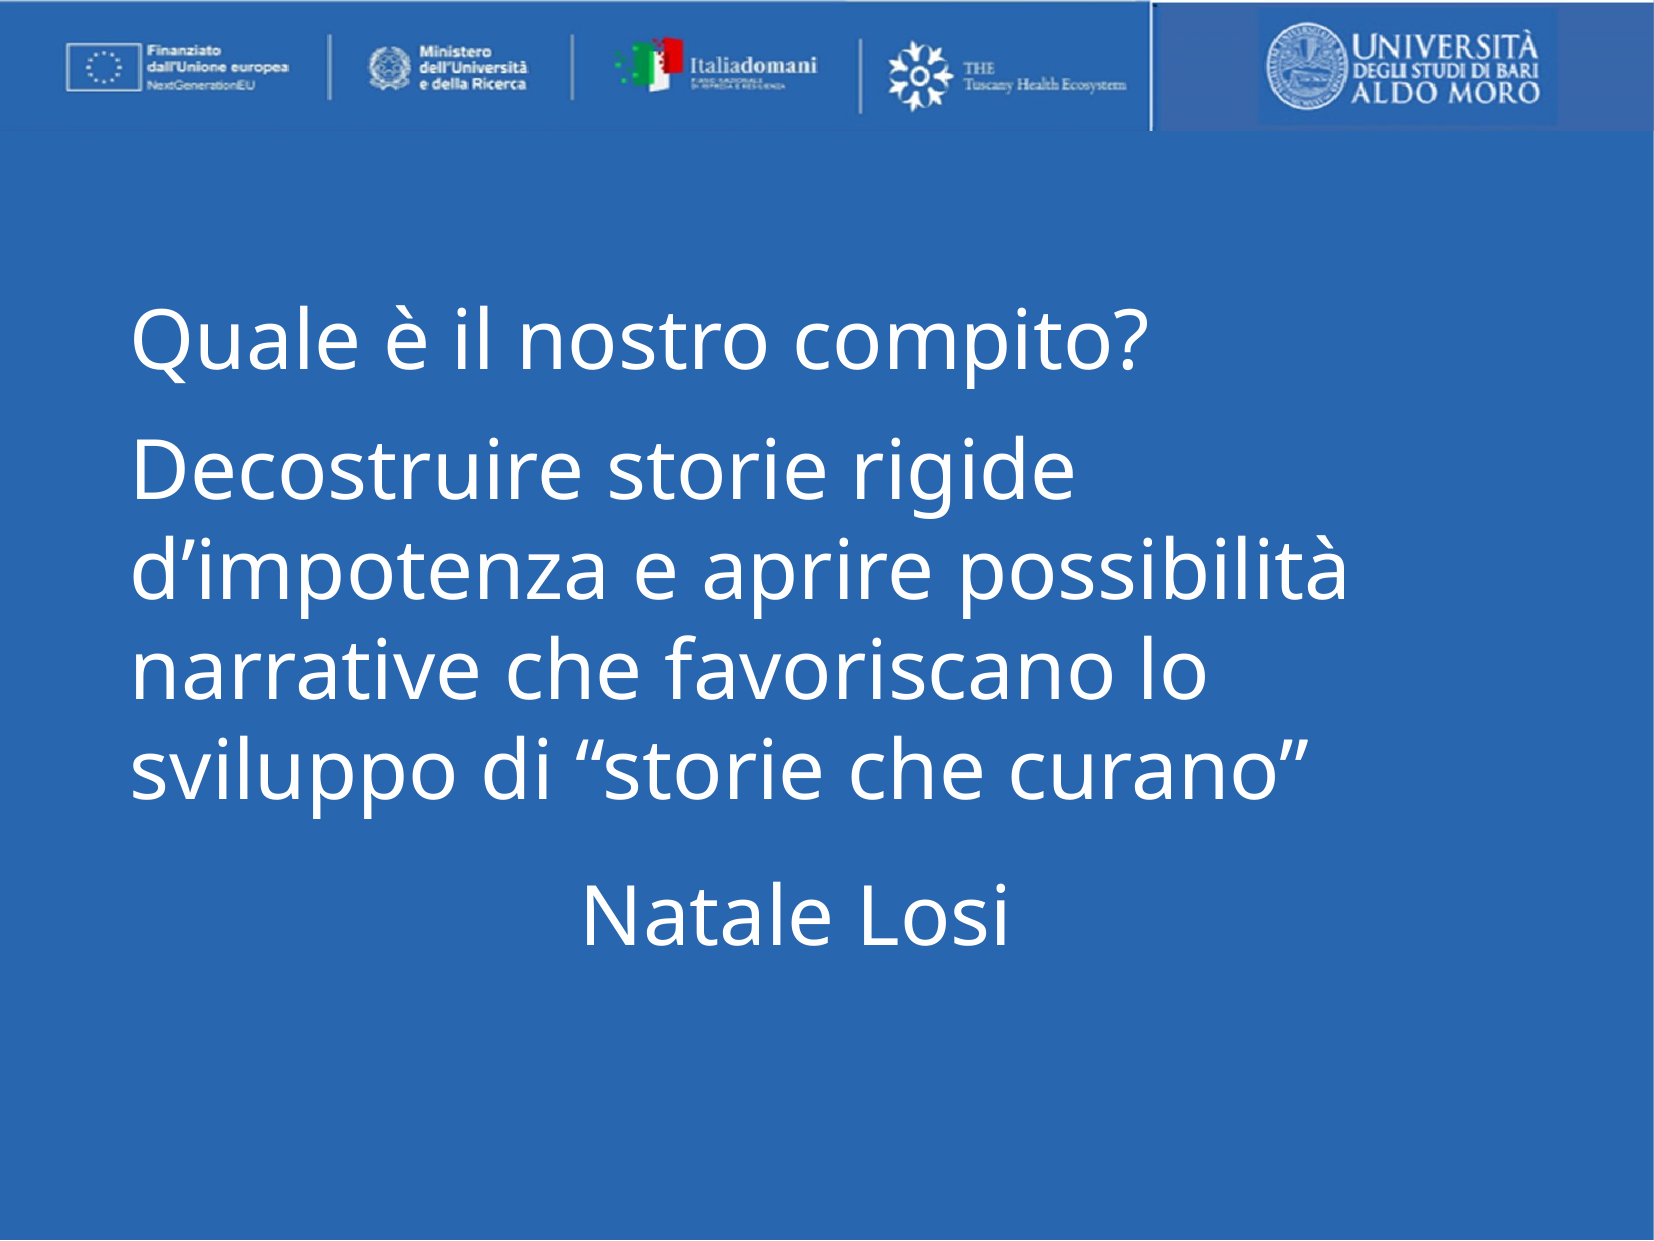

# Quale è il nostro compito?
Decostruire storie rigide d’impotenza e aprire possibilità narrative che favoriscano lo sviluppo di “storie che curano”
						Natale Losi